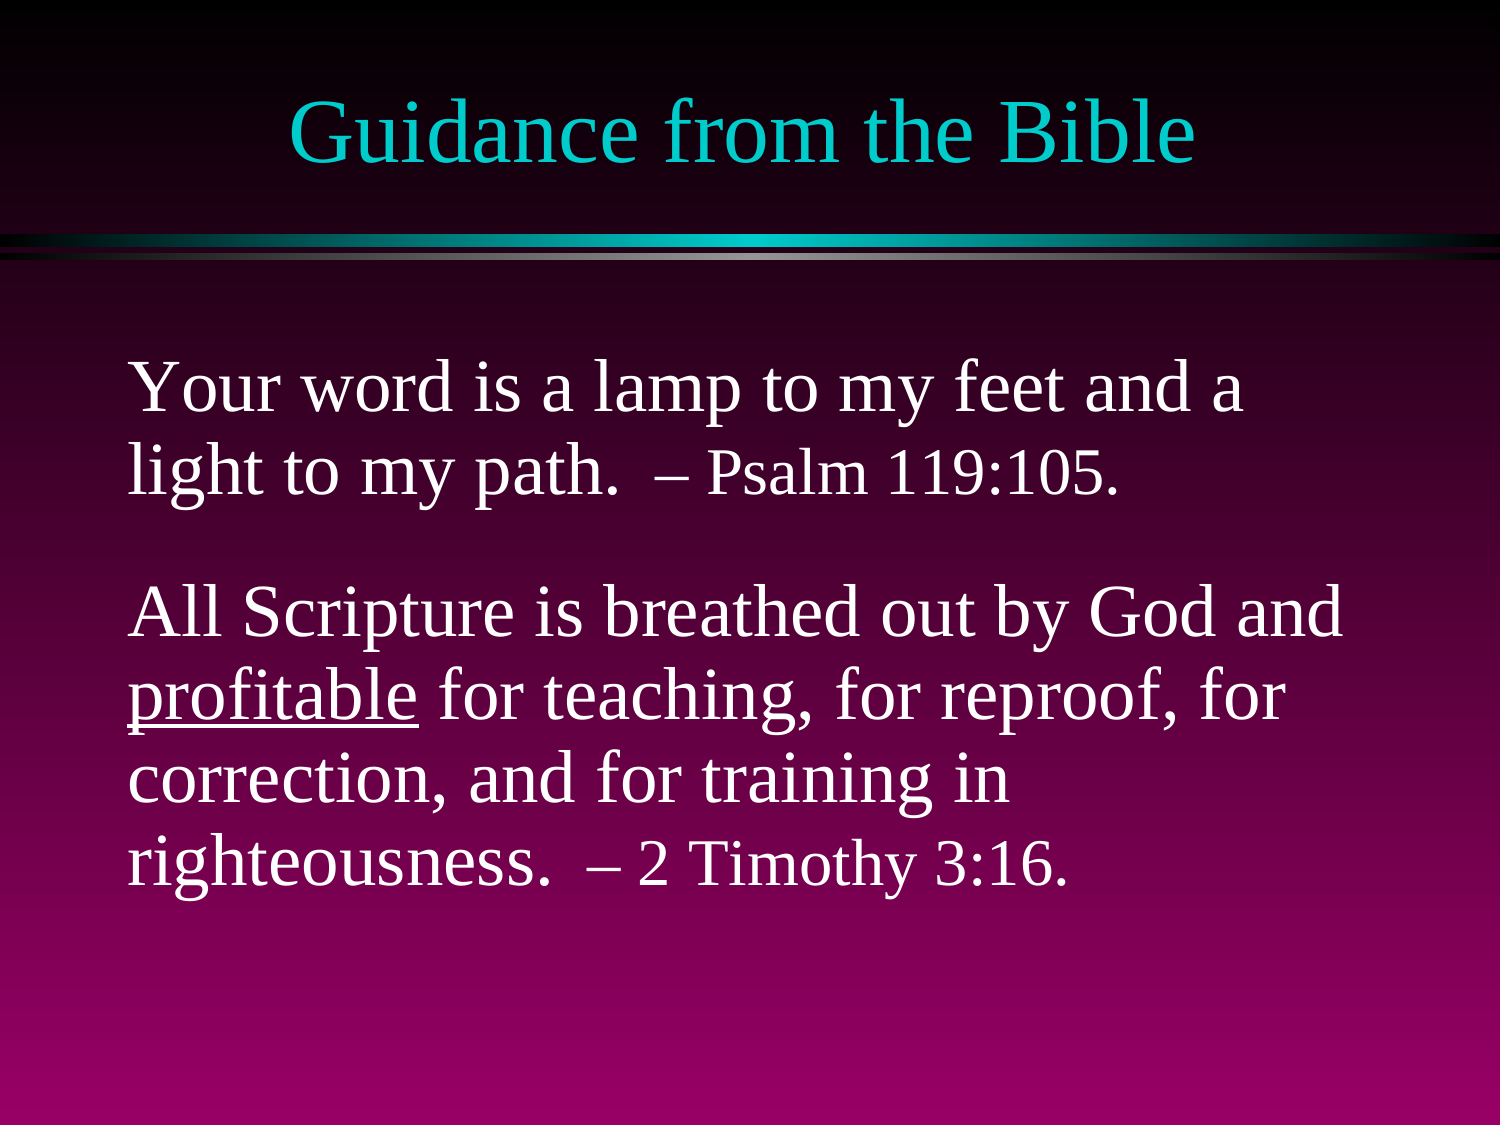

# Guidance from the Bible
Your word is a lamp to my feet and a light to my path. – Psalm 119:105.
All Scripture is breathed out by God and profitable for teaching, for reproof, for correction, and for training in righteousness. – 2 Timothy 3:16.